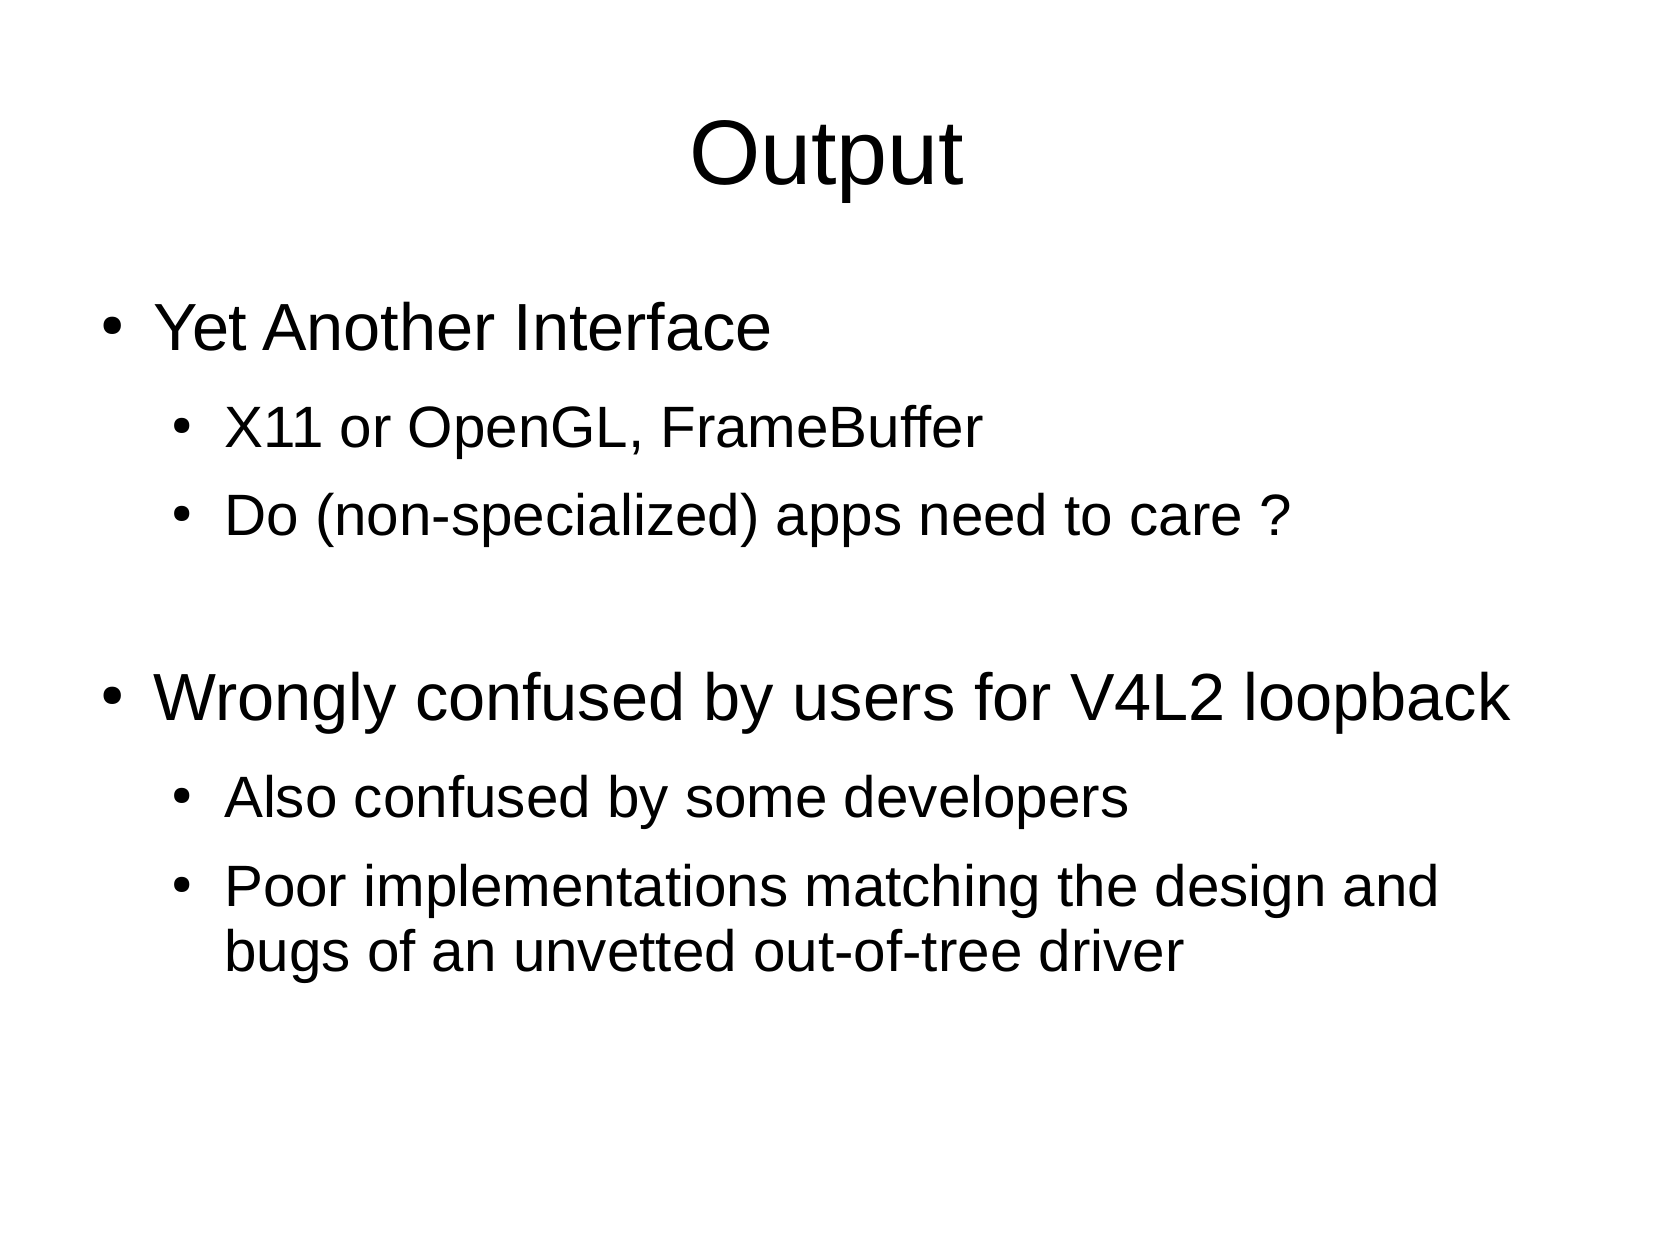

# Output
Yet Another Interface
X11 or OpenGL, FrameBuffer
Do (non-specialized) apps need to care ?
Wrongly confused by users for V4L2 loopback
Also confused by some developers
Poor implementations matching the design and bugs of an unvetted out-of-tree driver